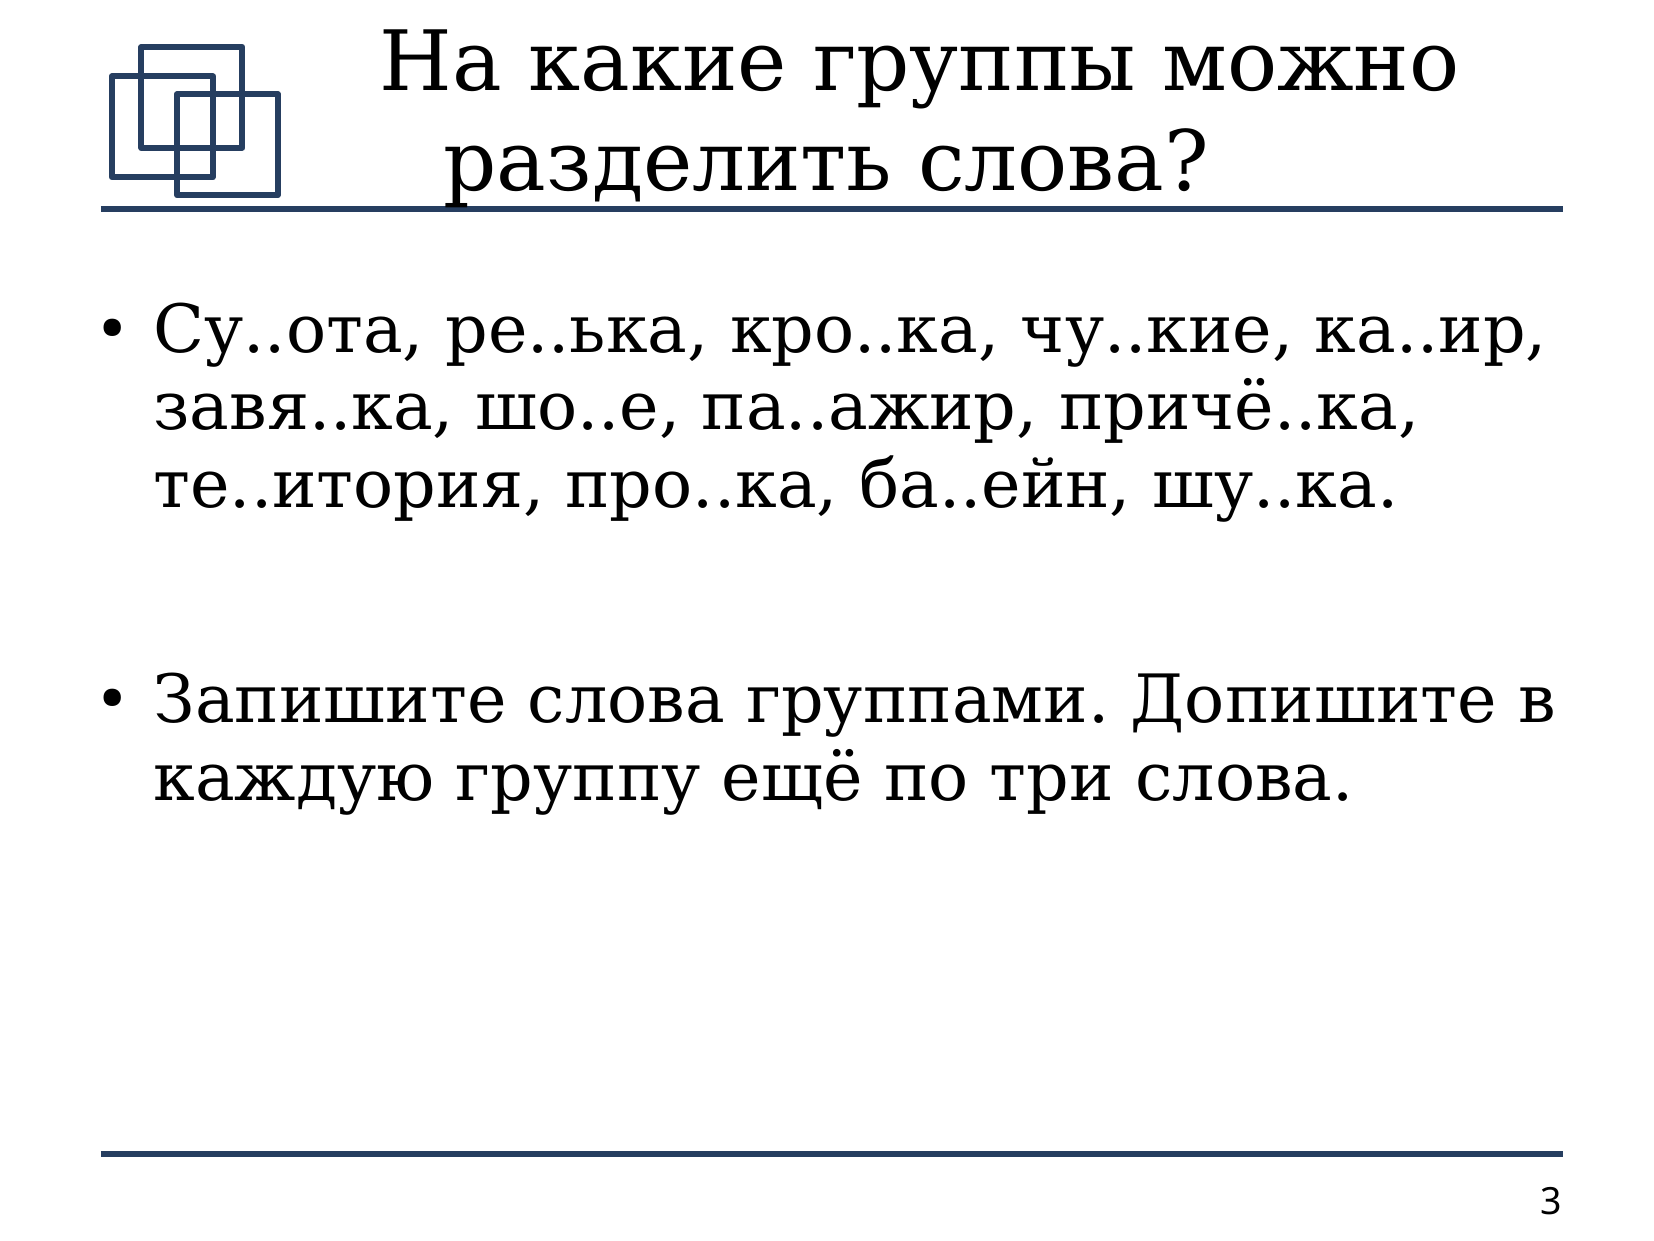

# На какие группы можно разделить слова?
Су..ота, ре..ька, кро..ка, чу..кие, ка..ир, завя..ка, шо..е, па..ажир, причё..ка, те..итория, про..ка, ба..ейн, шу..ка.
Запишите слова группами. Допишите в каждую группу ещё по три слова.